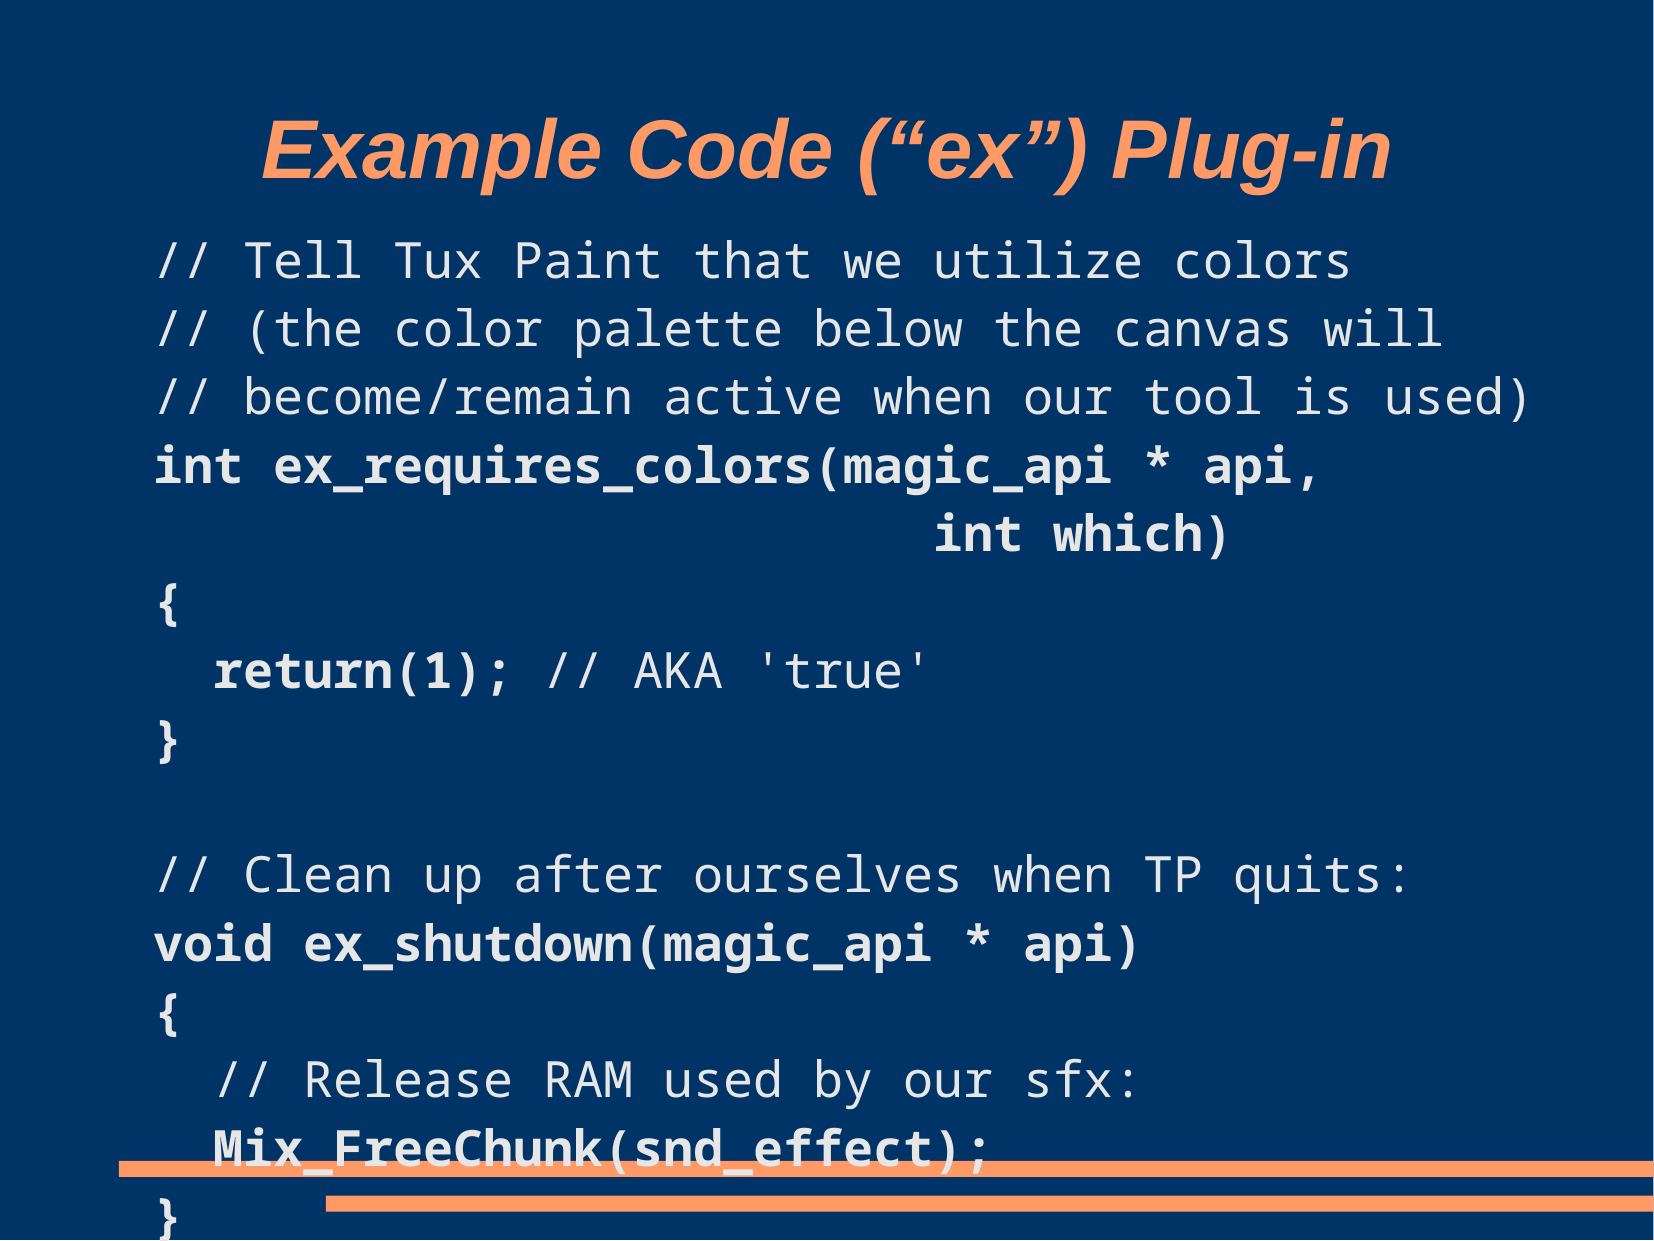

# Example Code (“ex”) Plug-in
// Tell Tux Paint that we utilize colors
// (the color palette below the canvas will
// become/remain active when our tool is used)
int ex_requires_colors(magic_api * api,
 int which)
{
 return(1); // AKA 'true'
}
// Clean up after ourselves when TP quits:
void ex_shutdown(magic_api * api)
{
 // Release RAM used by our sfx:
 Mix_FreeChunk(snd_effect);
}